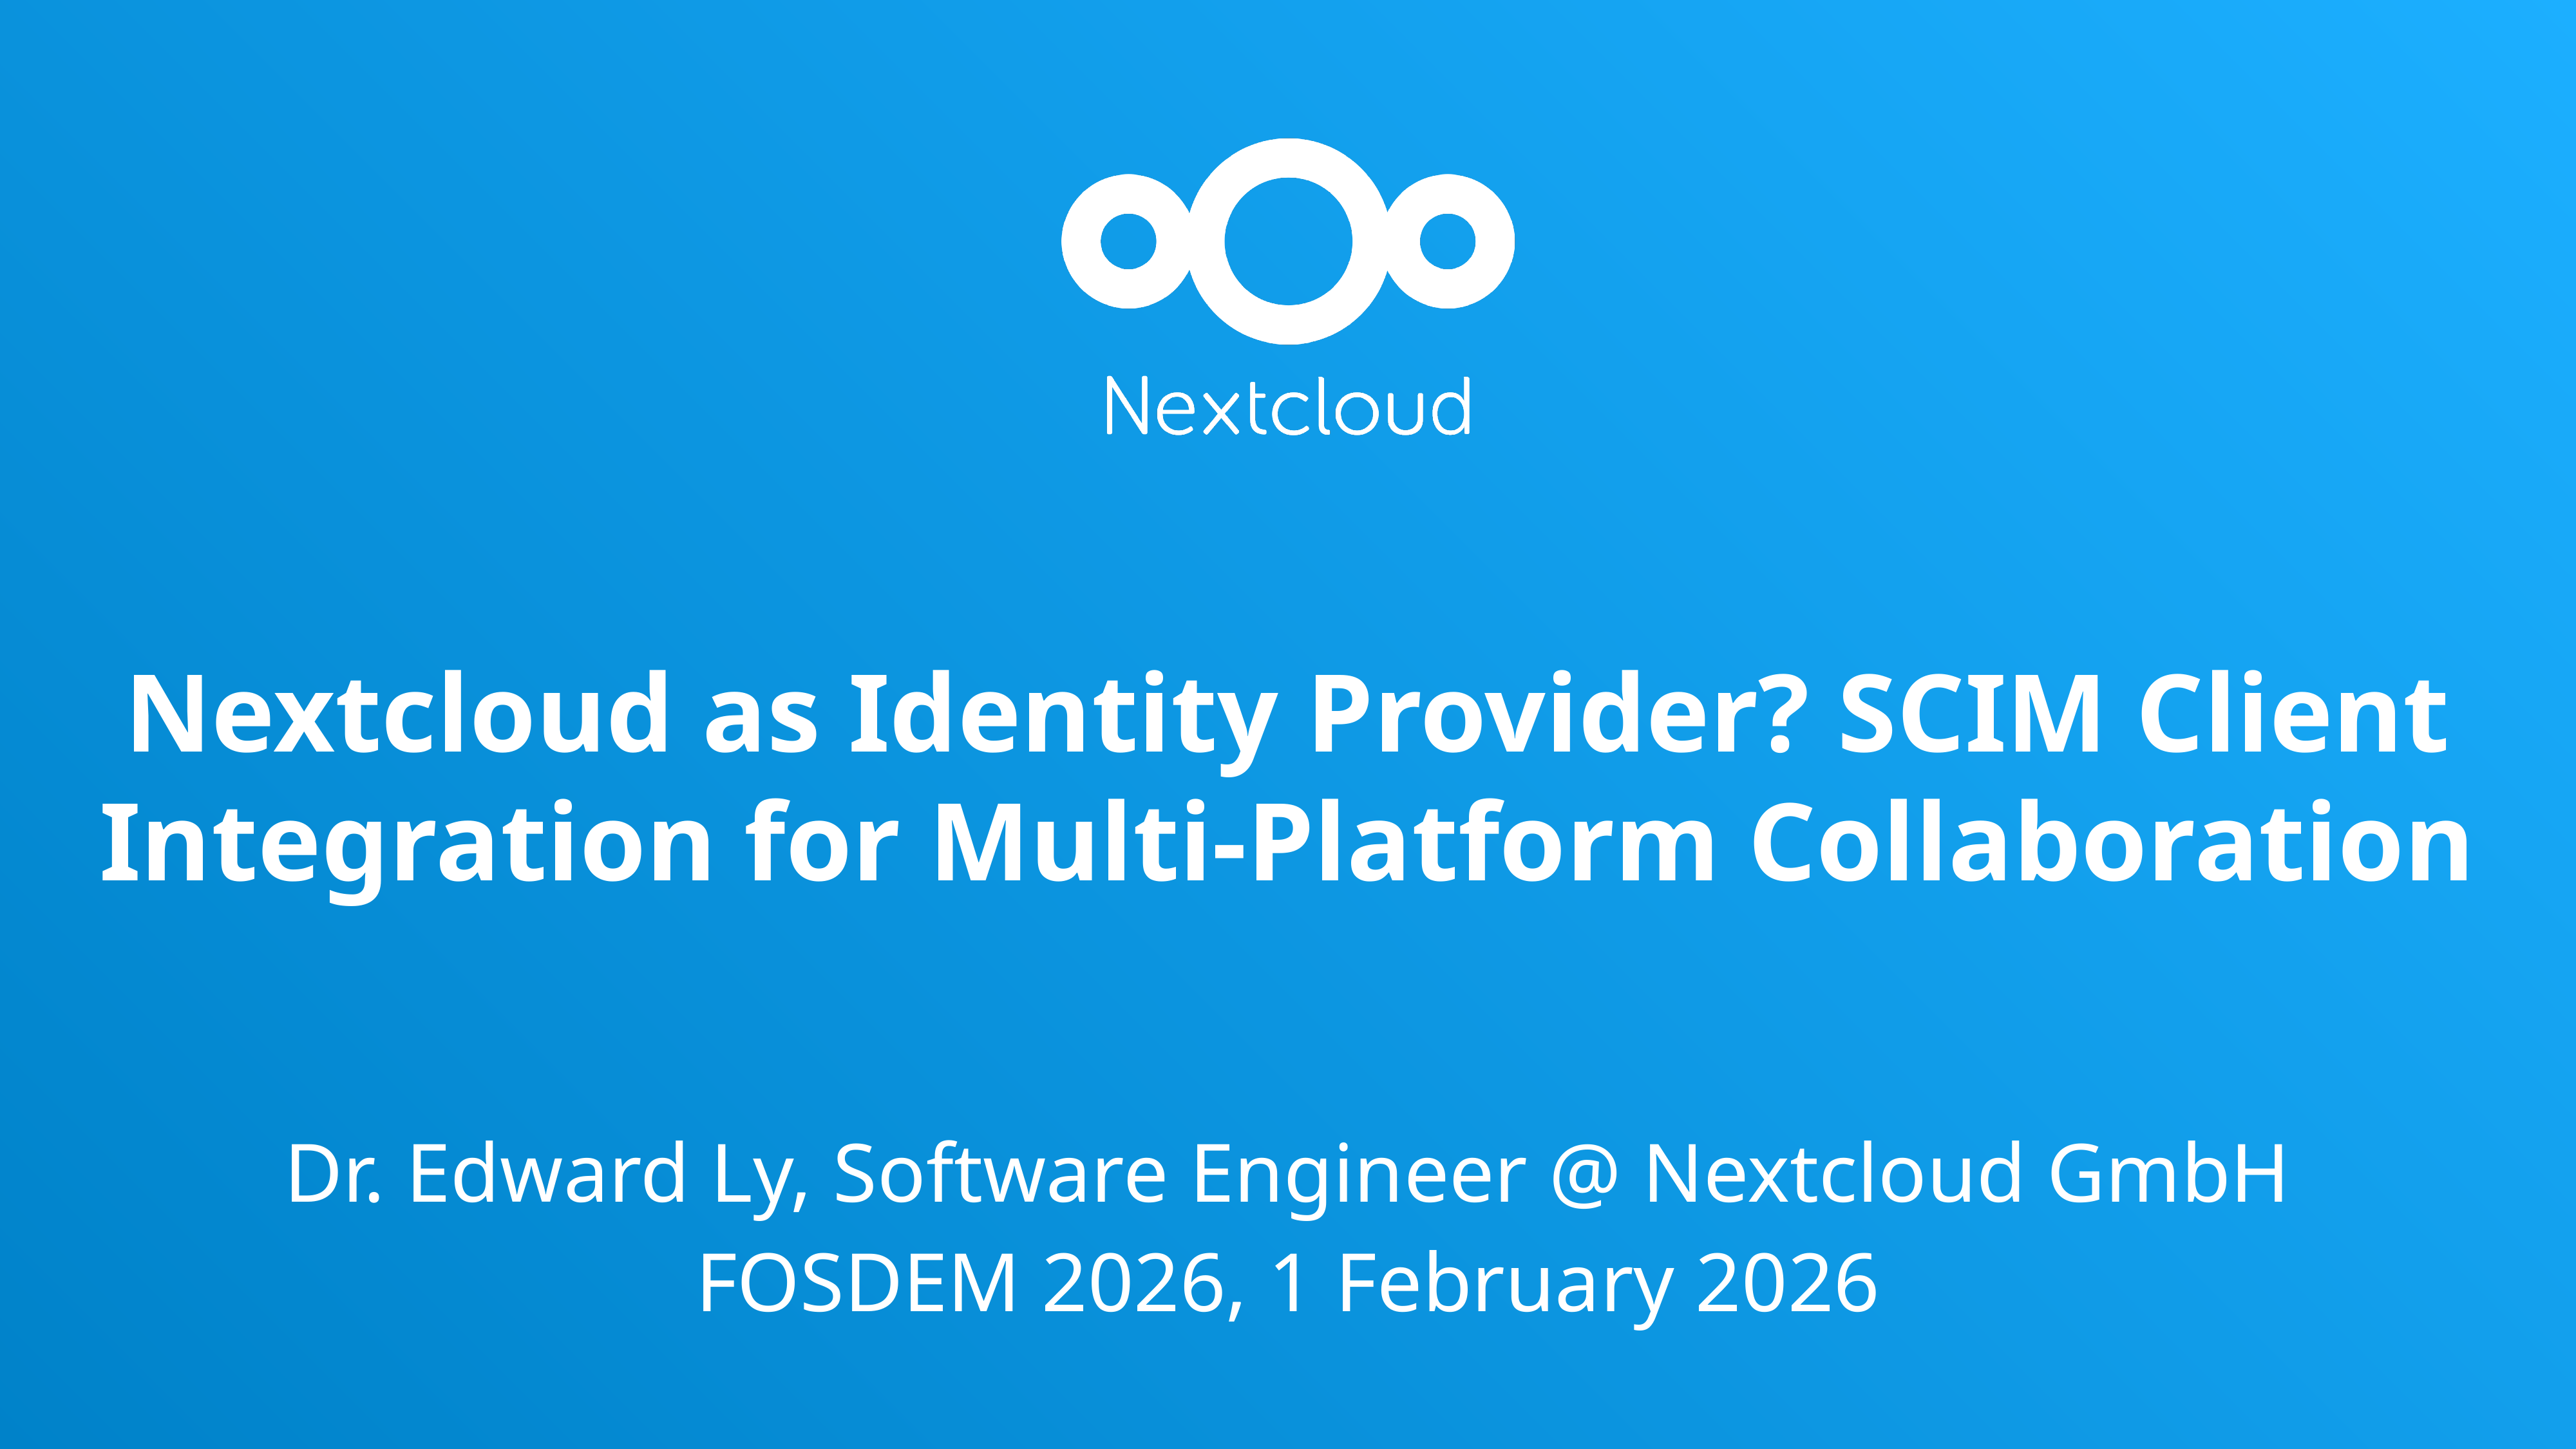

Nextcloud as Identity Provider? SCIM Client Integration for Multi-Platform Collaboration
Dr. Edward Ly, Software Engineer @ Nextcloud GmbH
FOSDEM 2026, 1 February 2026